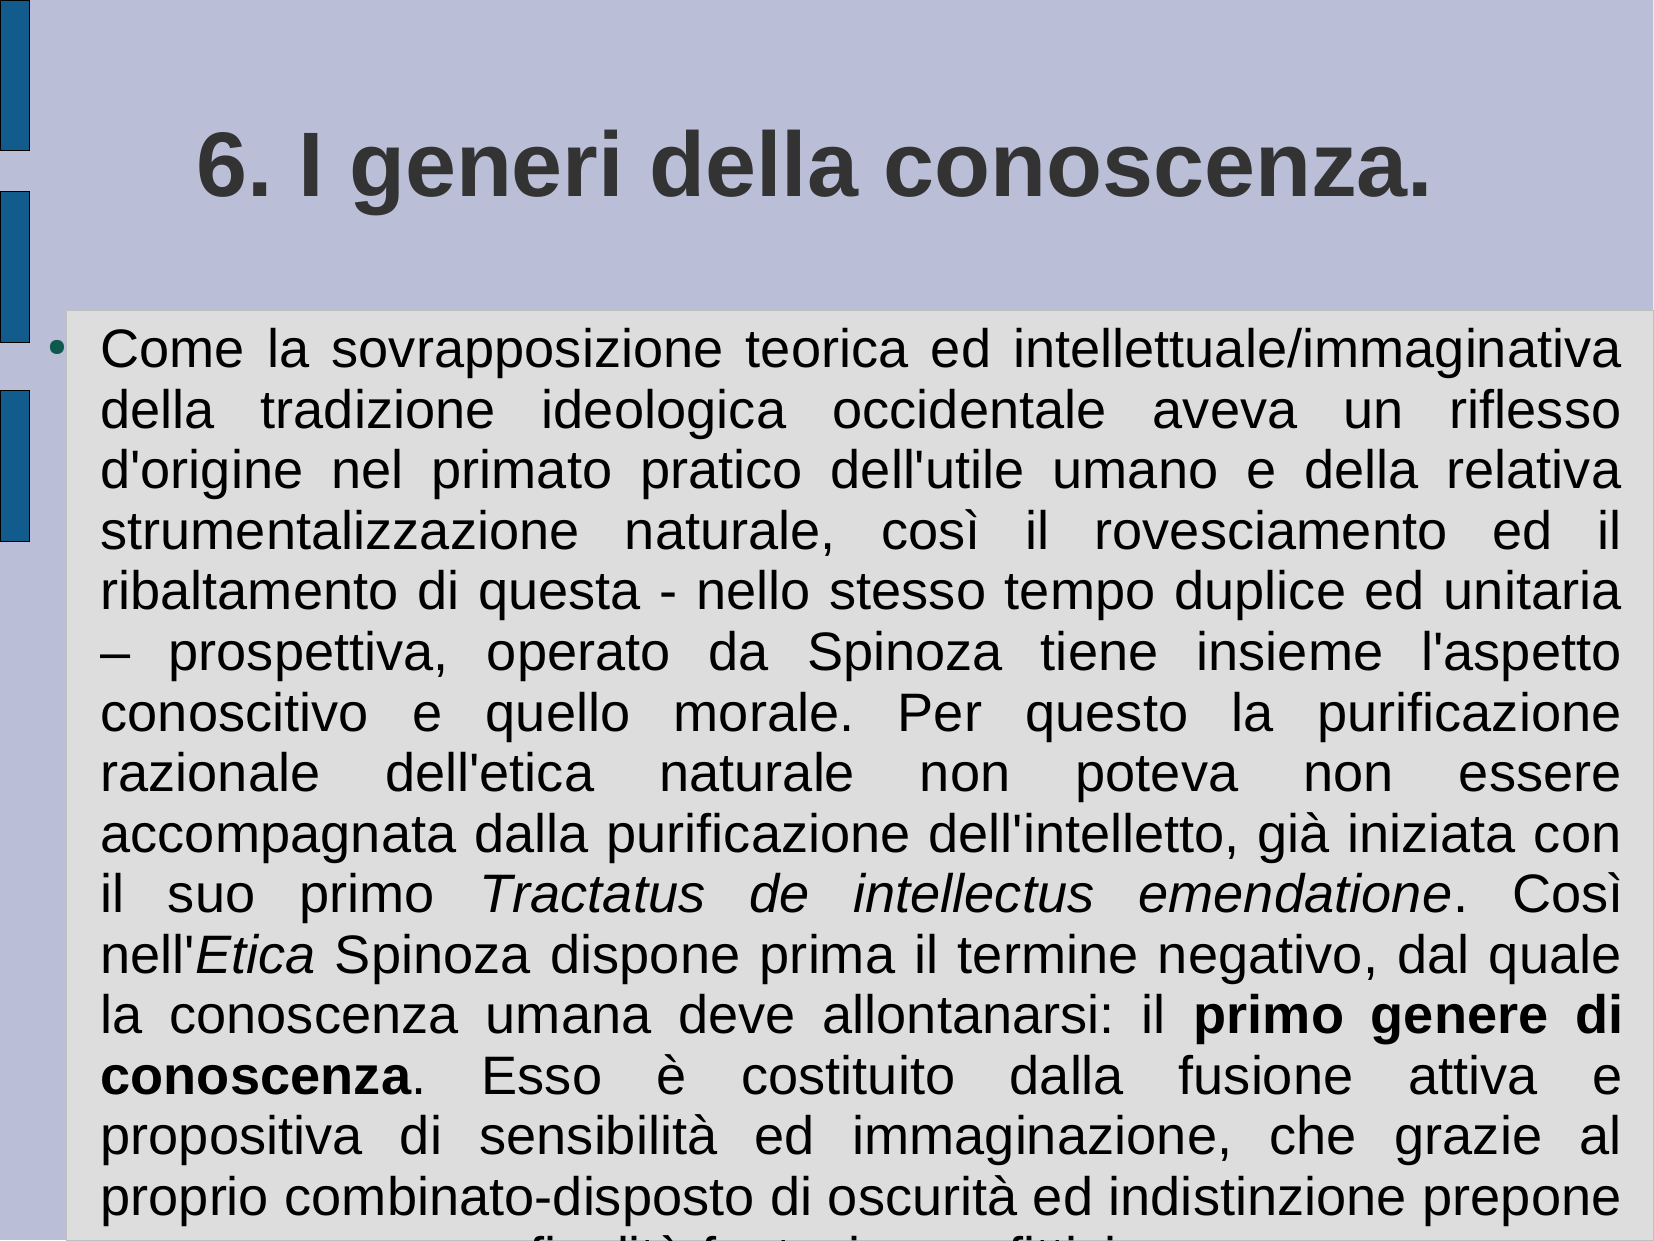

# 6. I generi della conoscenza.
Come la sovrapposizione teorica ed intellettuale/immaginativa della tradizione ideologica occidentale aveva un riflesso d'origine nel primato pratico dell'utile umano e della relativa strumentalizzazione naturale, così il rovesciamento ed il ribaltamento di questa - nello stesso tempo duplice ed unitaria – prospettiva, operato da Spinoza tiene insieme l'aspetto conoscitivo e quello morale. Per questo la purificazione razionale dell'etica naturale non poteva non essere accompagnata dalla purificazione dell'intelletto, già iniziata con il suo primo Tractatus de intellectus emendatione. Così nell'Etica Spinoza dispone prima il termine negativo, dal quale la conoscenza umana deve allontanarsi: il primo genere di conoscenza. Esso è costituito dalla fusione attiva e propositiva di sensibilità ed immaginazione, che grazie al proprio combinato-disposto di oscurità ed indistinzione prepone cause e pospone finalità fantasiose e fittizie.